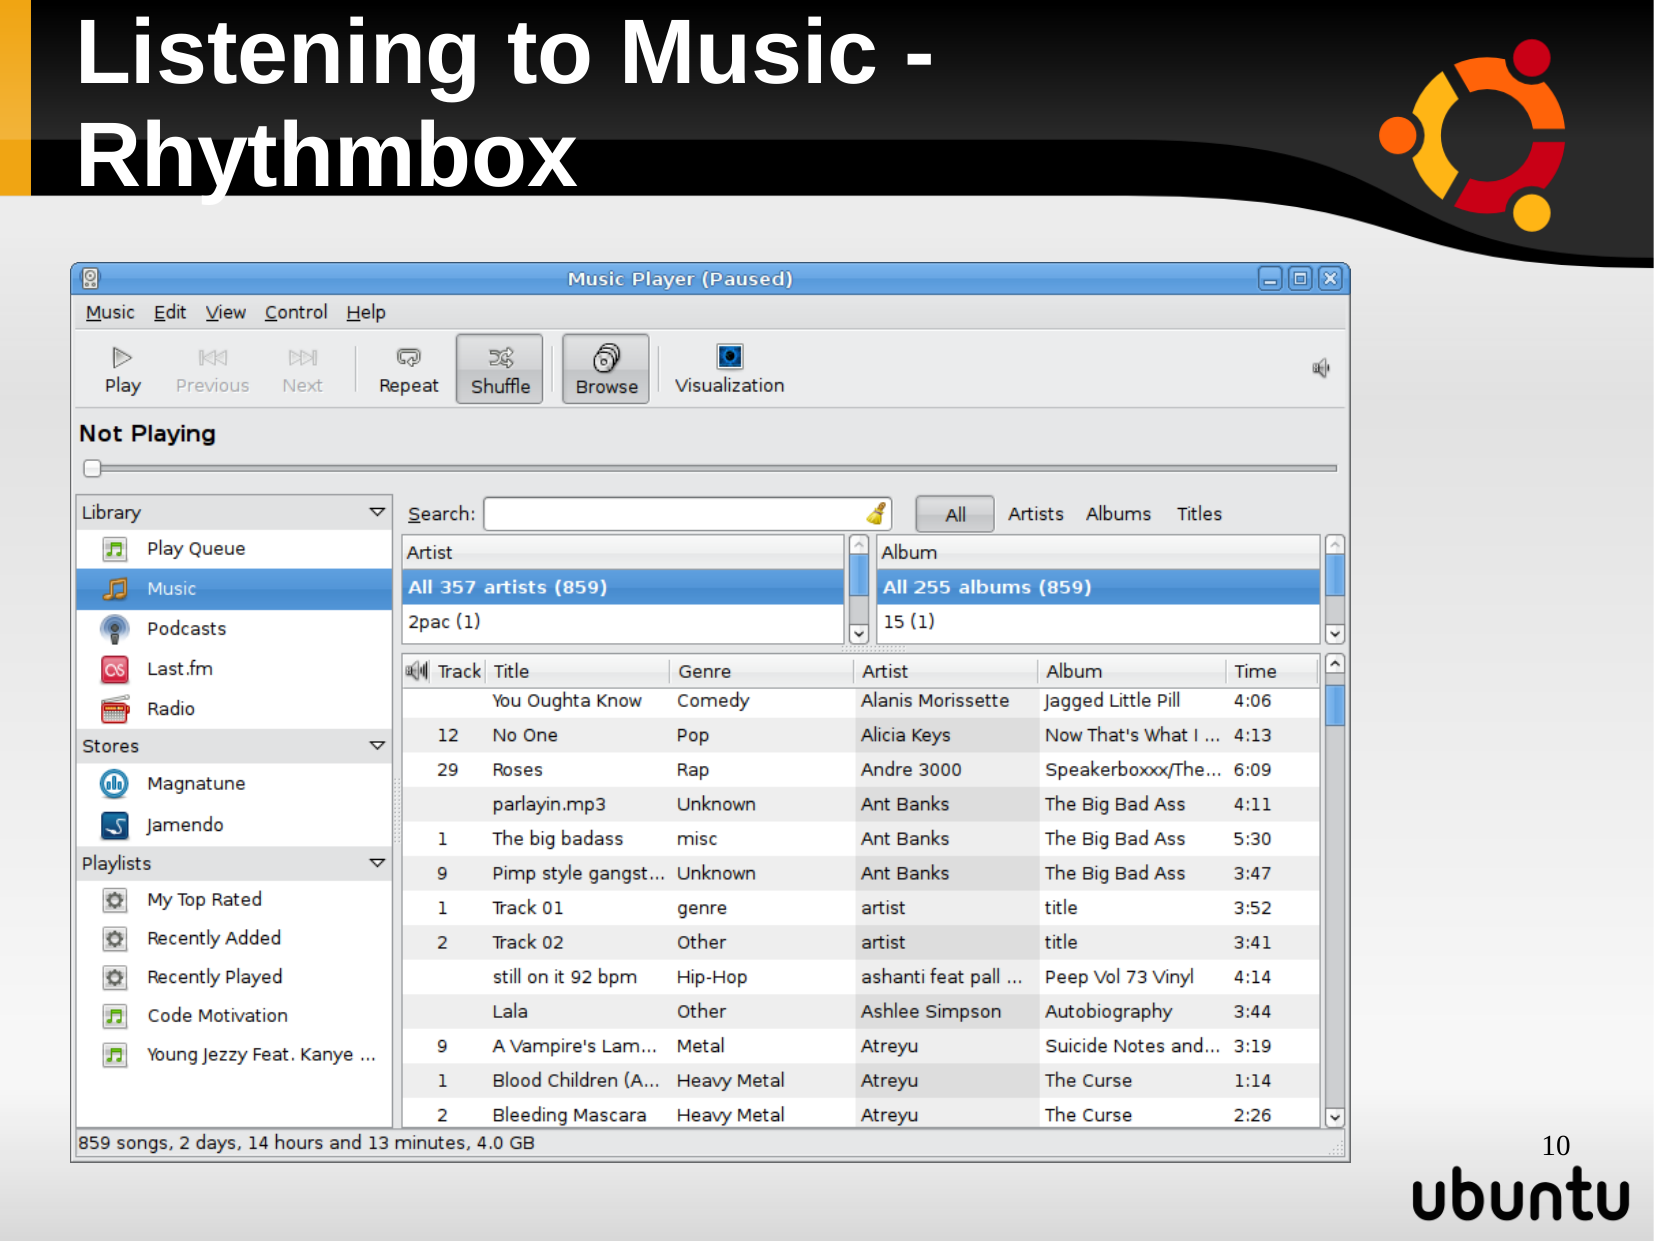

# Listening to Music - Rhythmbox
2005-12-31
10